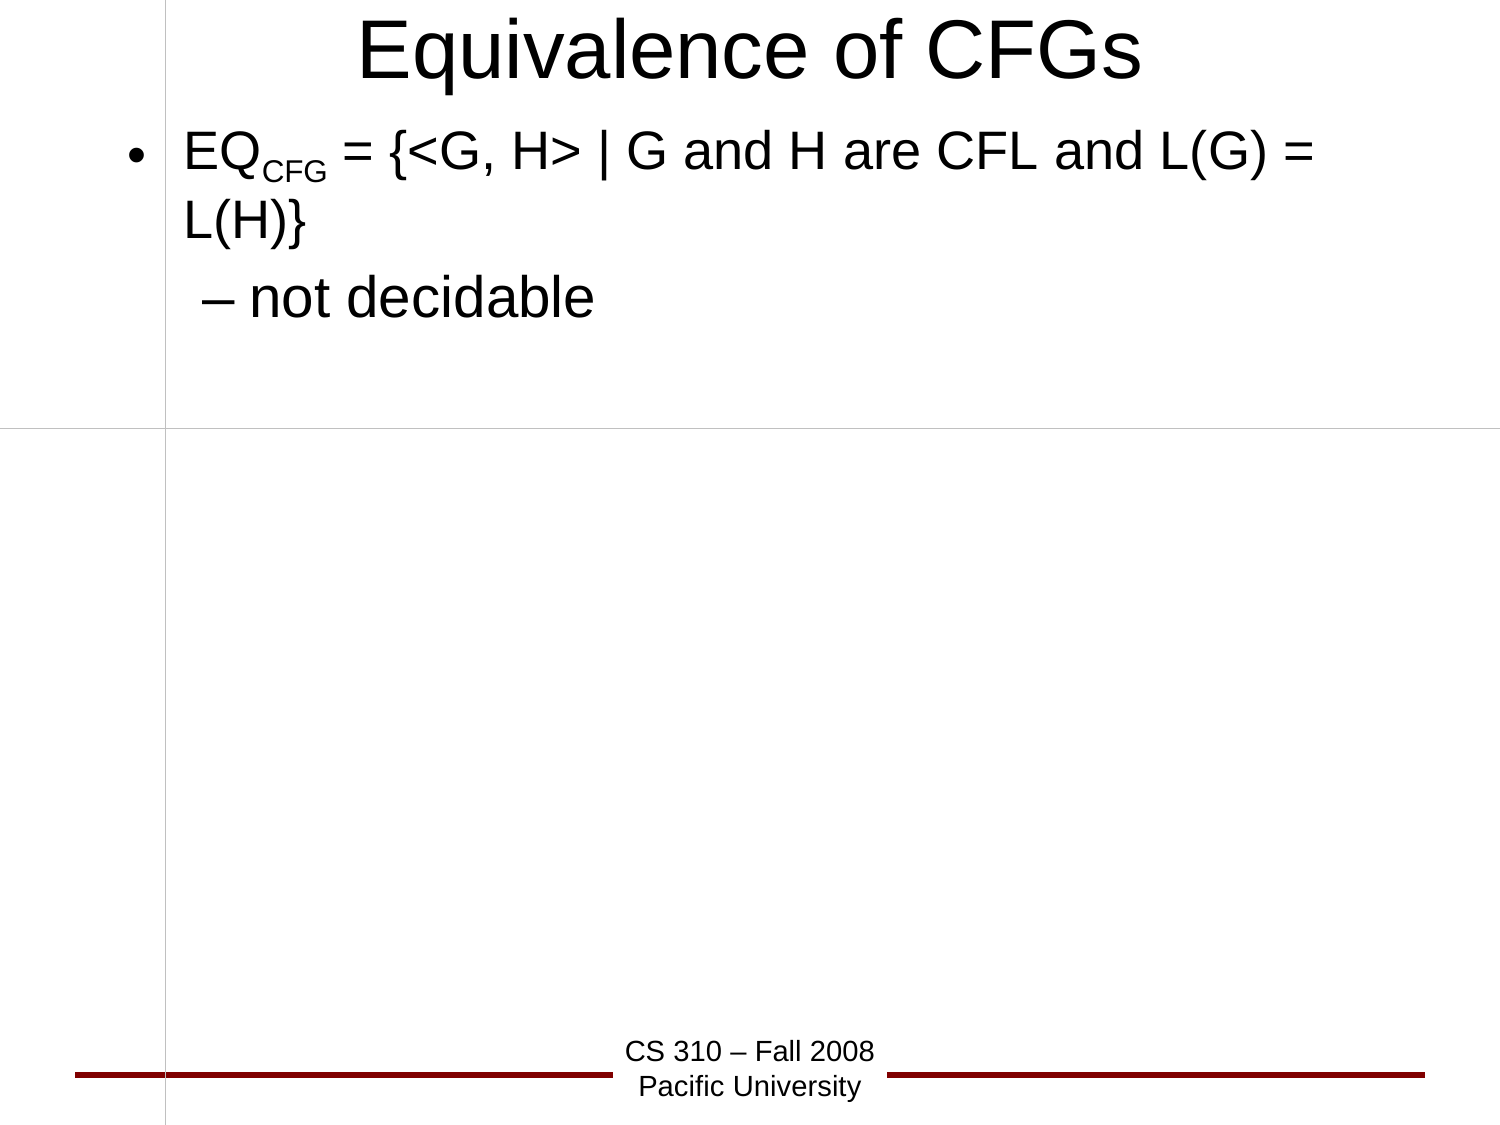

# Equivalence of CFGs
EQCFG = {<G, H> | G and H are CFL and L(G) = L(H)}
not decidable